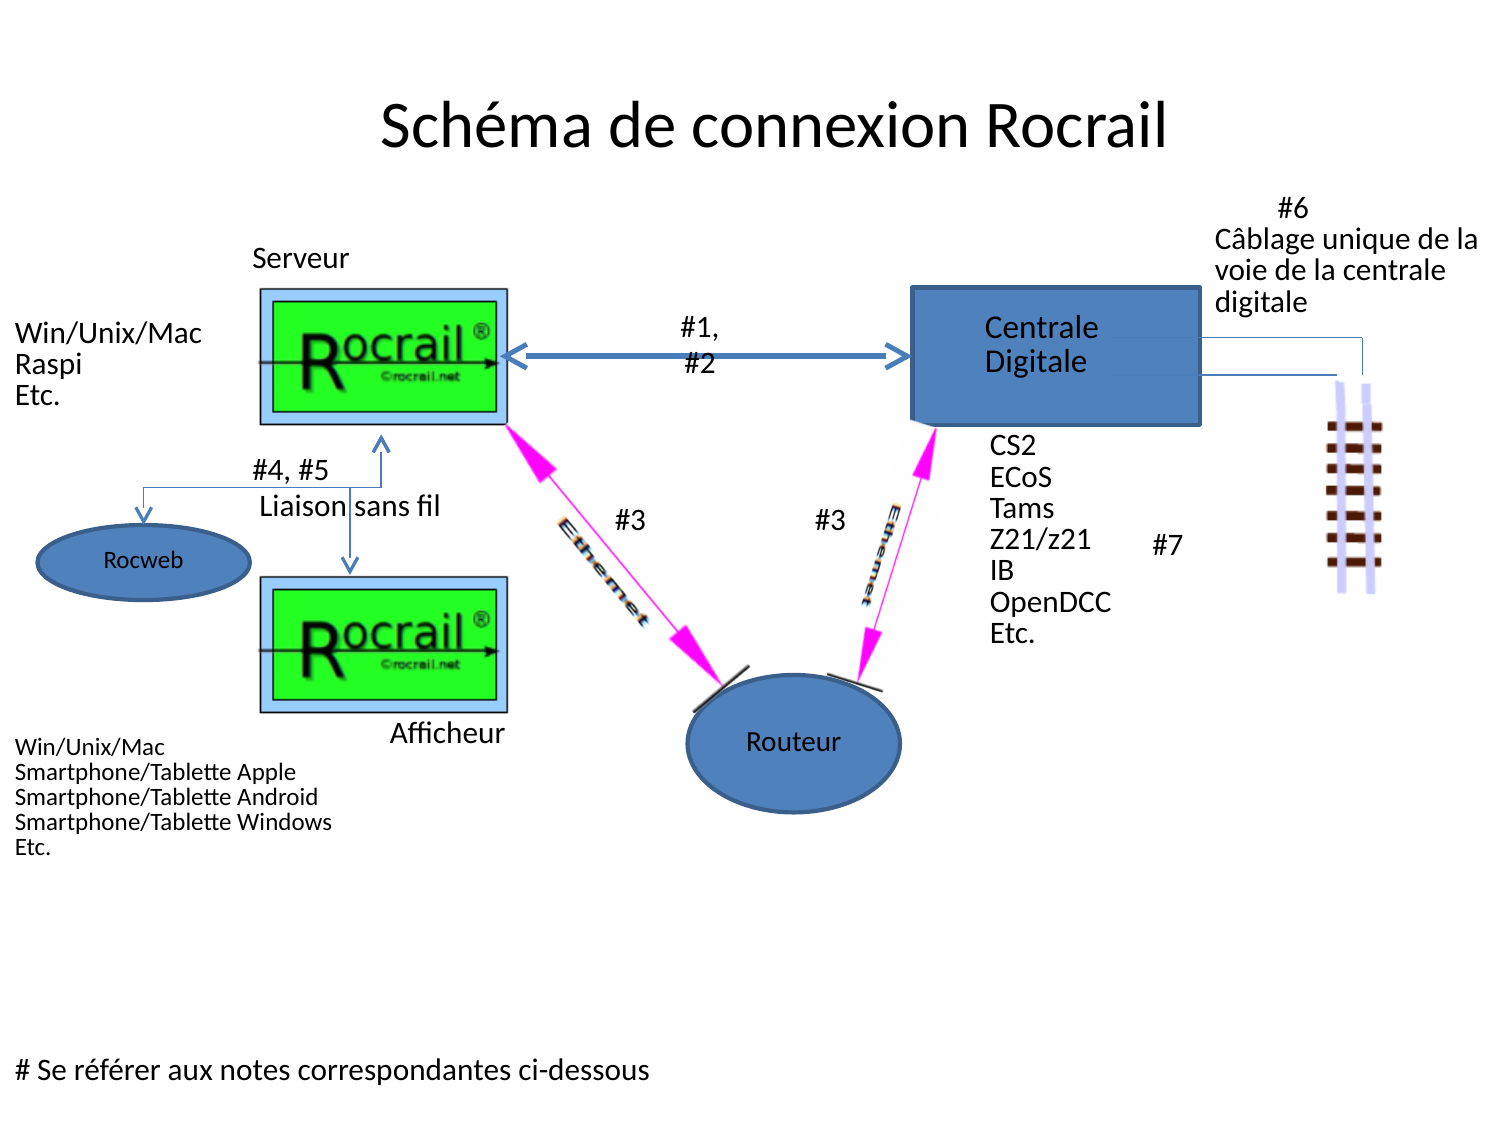

# Schéma de connexion Rocrail
 #6
Câblage unique de la voie de la centrale digitale
Serveur
#1,
#2
Centrale Digitale
Win/Unix/Mac
Raspi
Etc.
CS2
ECoS
Tams
Z21/z21
IB
OpenDCC
Etc.
#4, #5
 Liaison sans fil
#3
#3
Rocweb
#7
Routeur
Win/Unix/Mac
Smartphone/Tablette Apple
Smartphone/Tablette Android
Smartphone/Tablette Windows
Etc.
Afficheur
# Se référer aux notes correspondantes ci-dessous